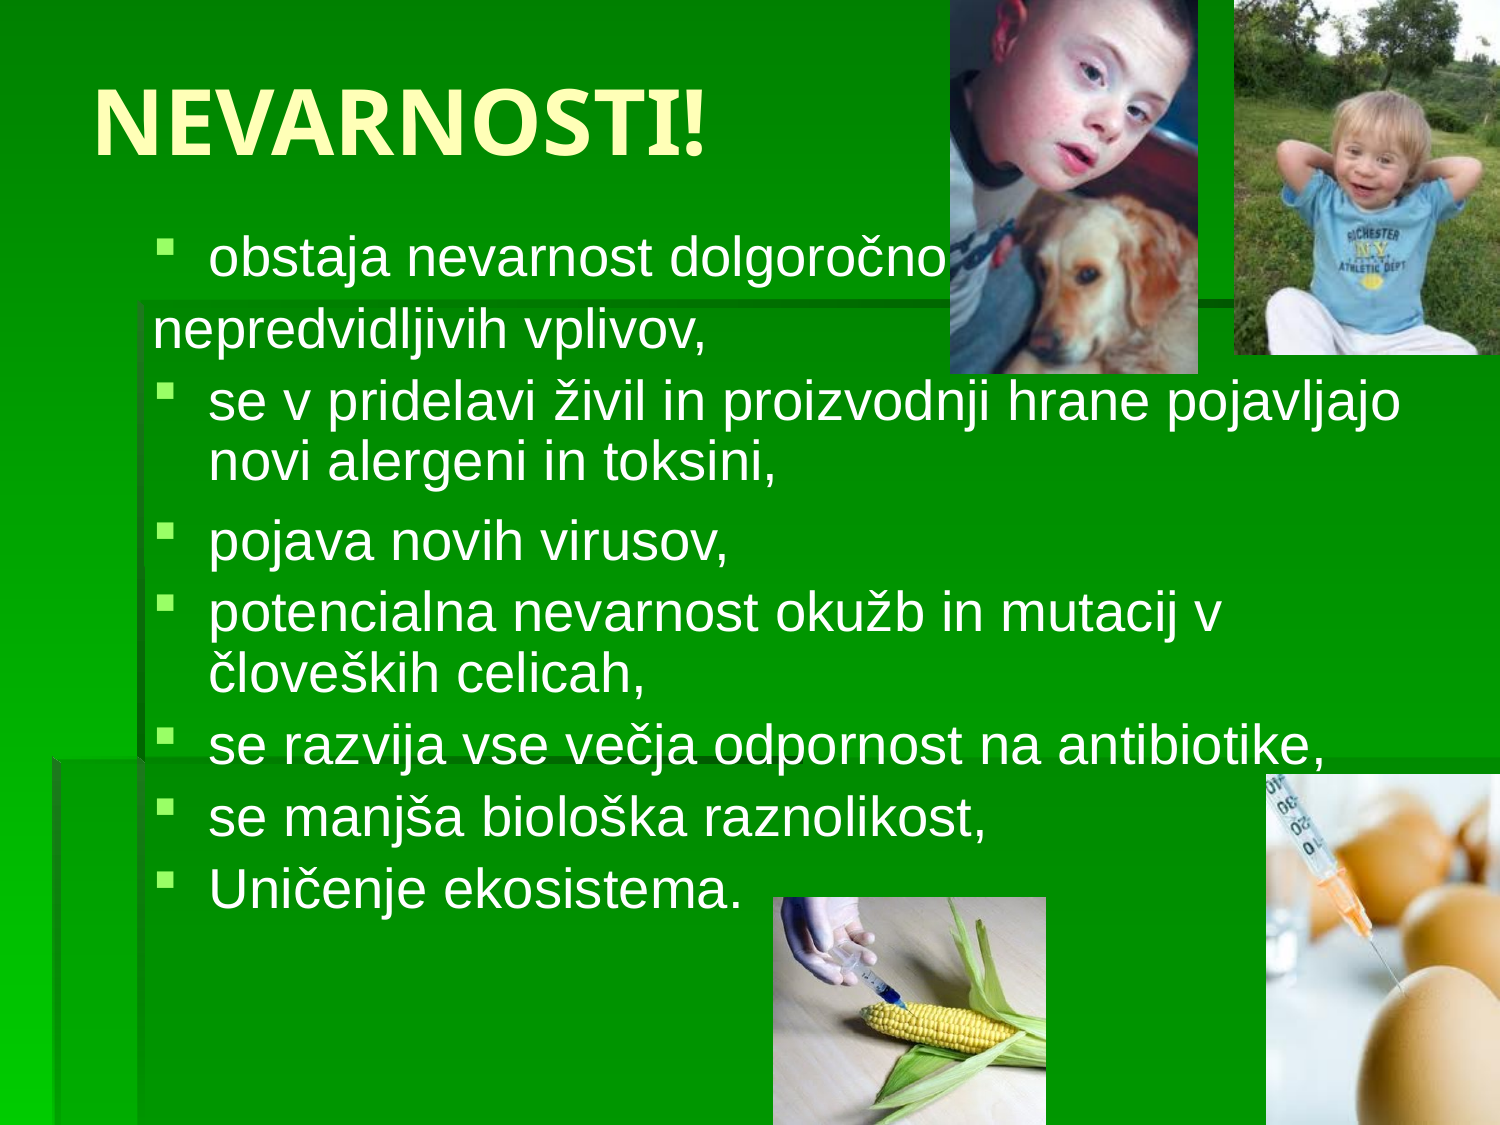

# NEVARNOSTI!
obstaja nevarnost dolgoročno
nepredvidljivih vplivov,
se v pridelavi živil in proizvodnji hrane pojavljajo novi alergeni in toksini,
pojava novih virusov,
potencialna nevarnost okužb in mutacij v človeških celicah,
se razvija vse večja odpornost na antibiotike,
se manjša biološka raznolikost,
Uničenje ekosistema.